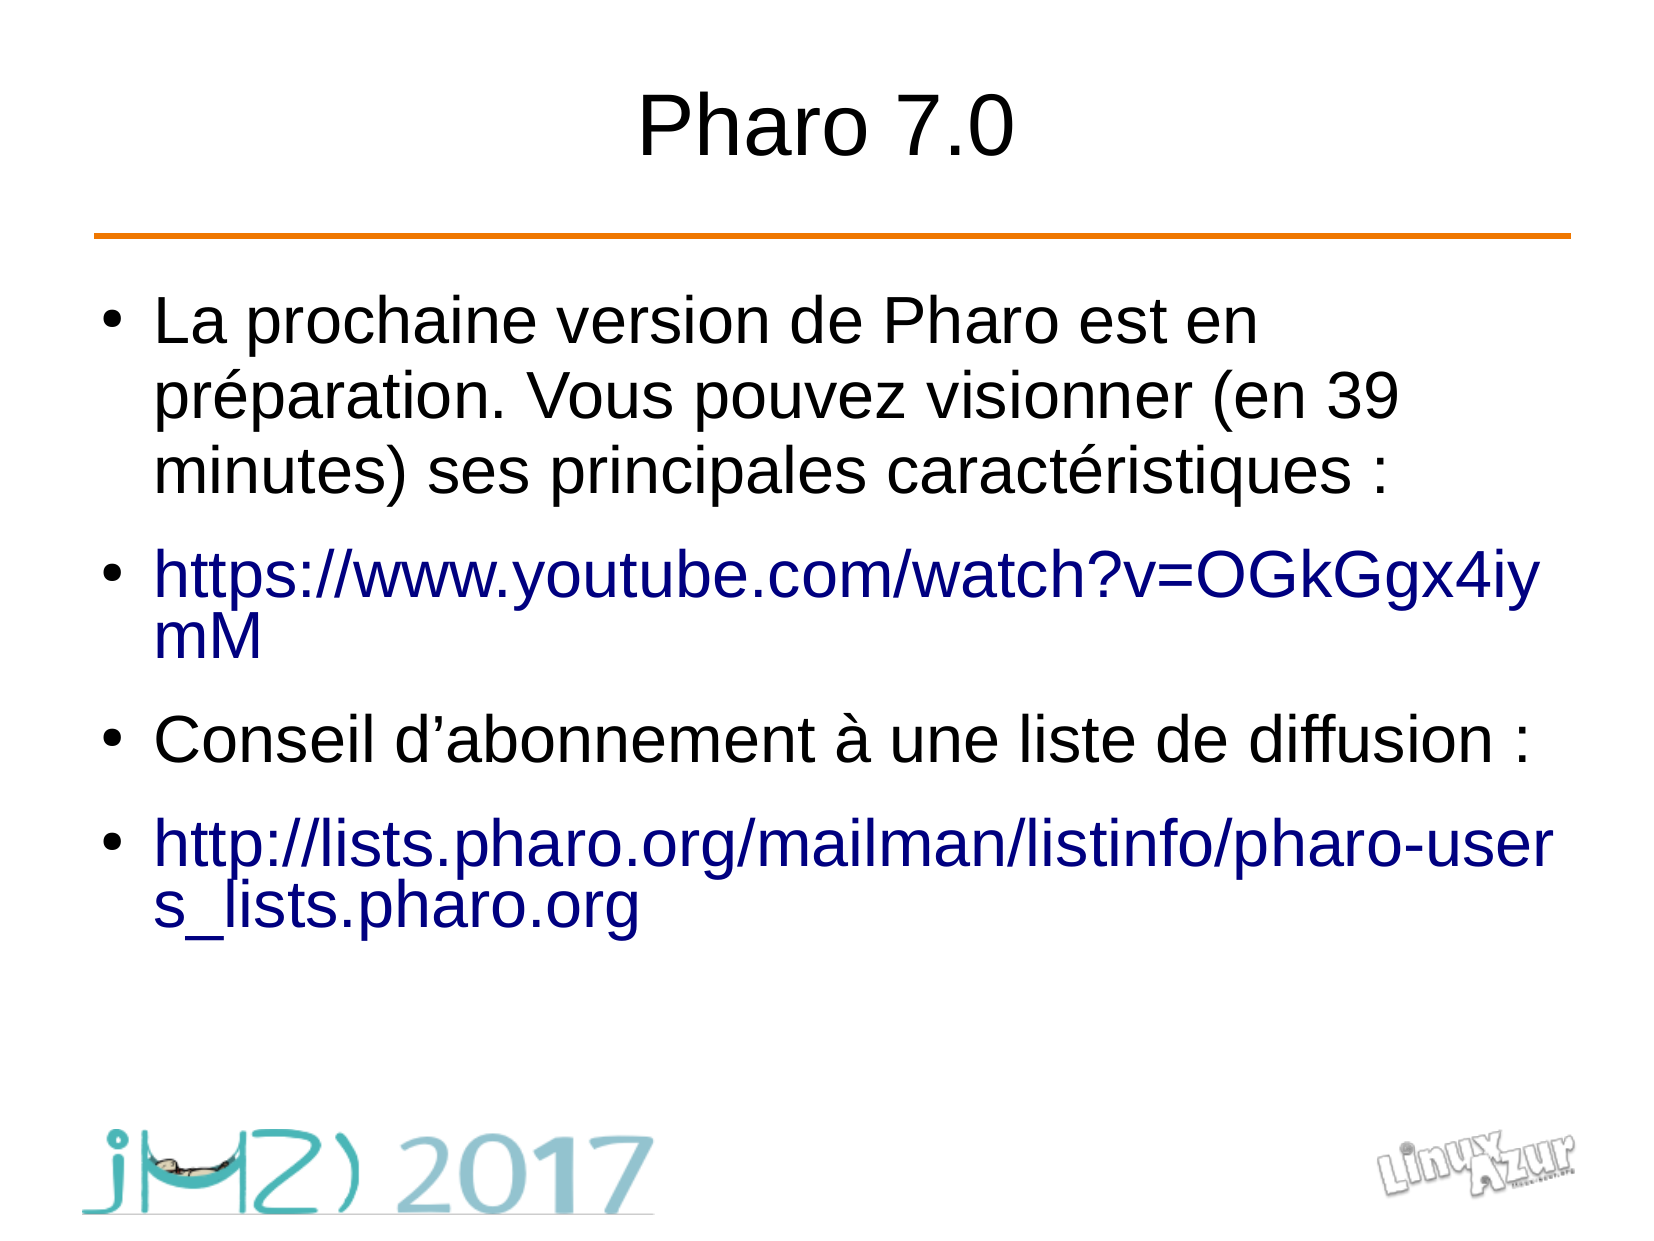

# Pharo 7.0
La prochaine version de Pharo est en préparation. Vous pouvez visionner (en 39 minutes) ses principales caractéristiques :
https://www.youtube.com/watch?v=OGkGgx4iymM
Conseil d’abonnement à une liste de diffusion :
http://lists.pharo.org/mailman/listinfo/pharo-users_lists.pharo.org